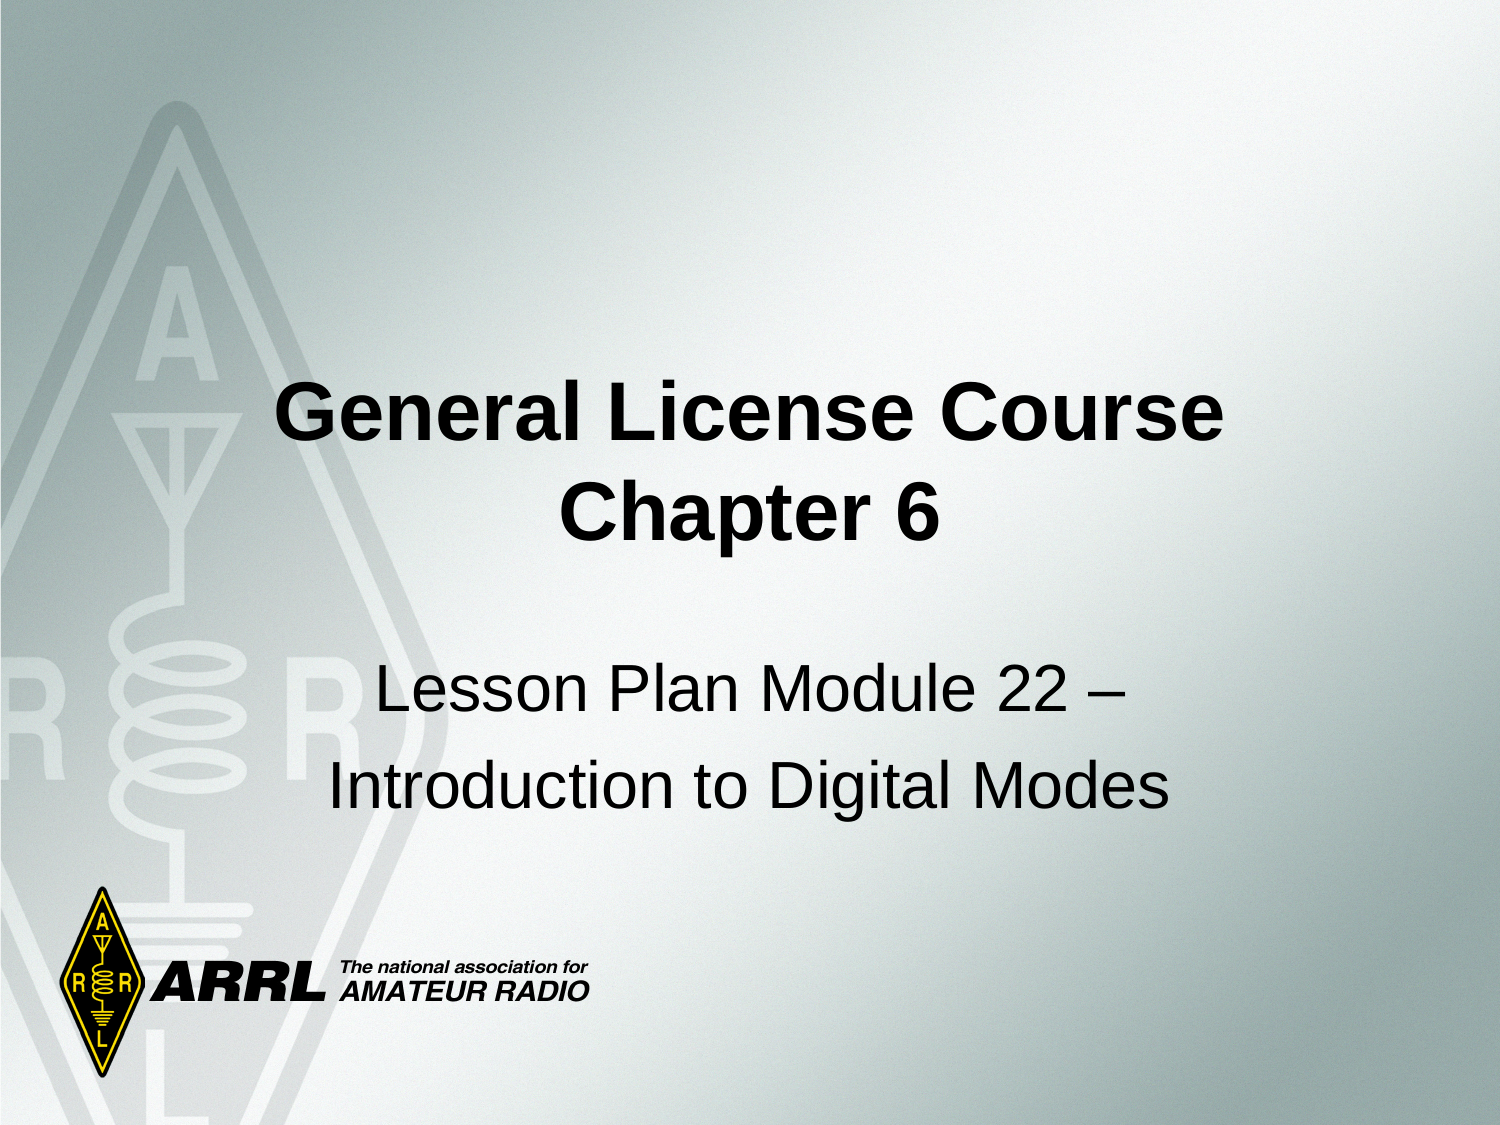

# General License Course Chapter 6
Lesson Plan Module 22 –
Introduction to Digital Modes